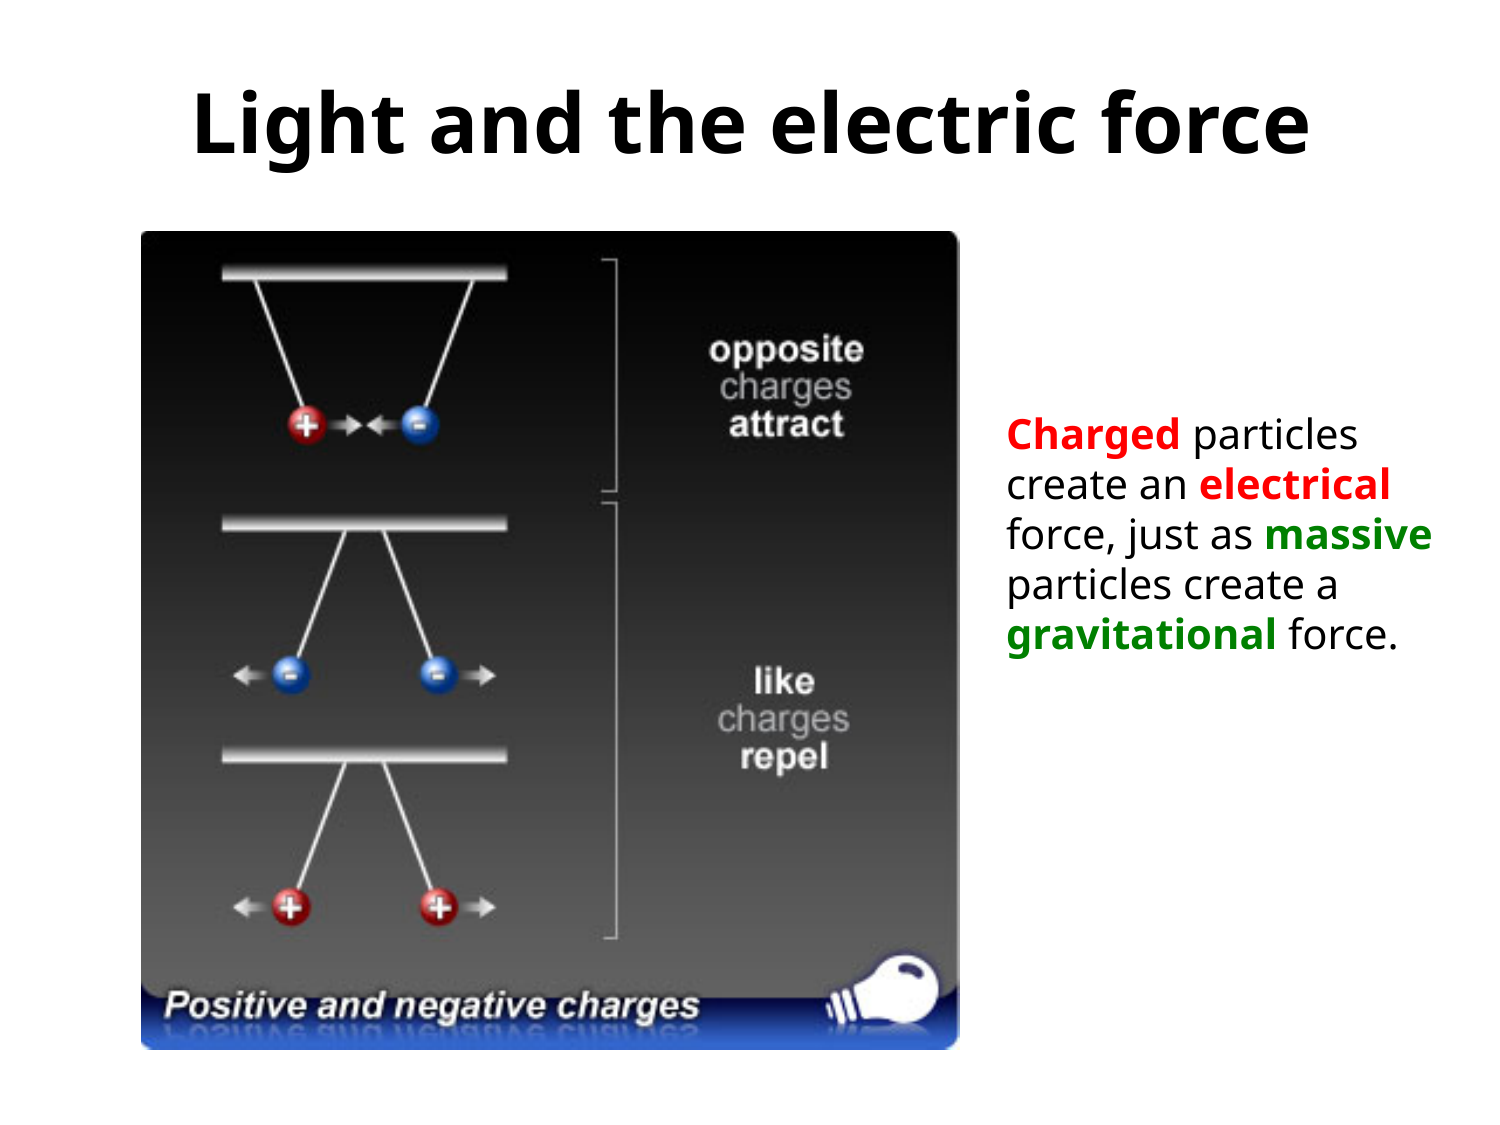

# Light and the electric force
Charged particles create an electrical force, just as massive particles create a gravitational force.